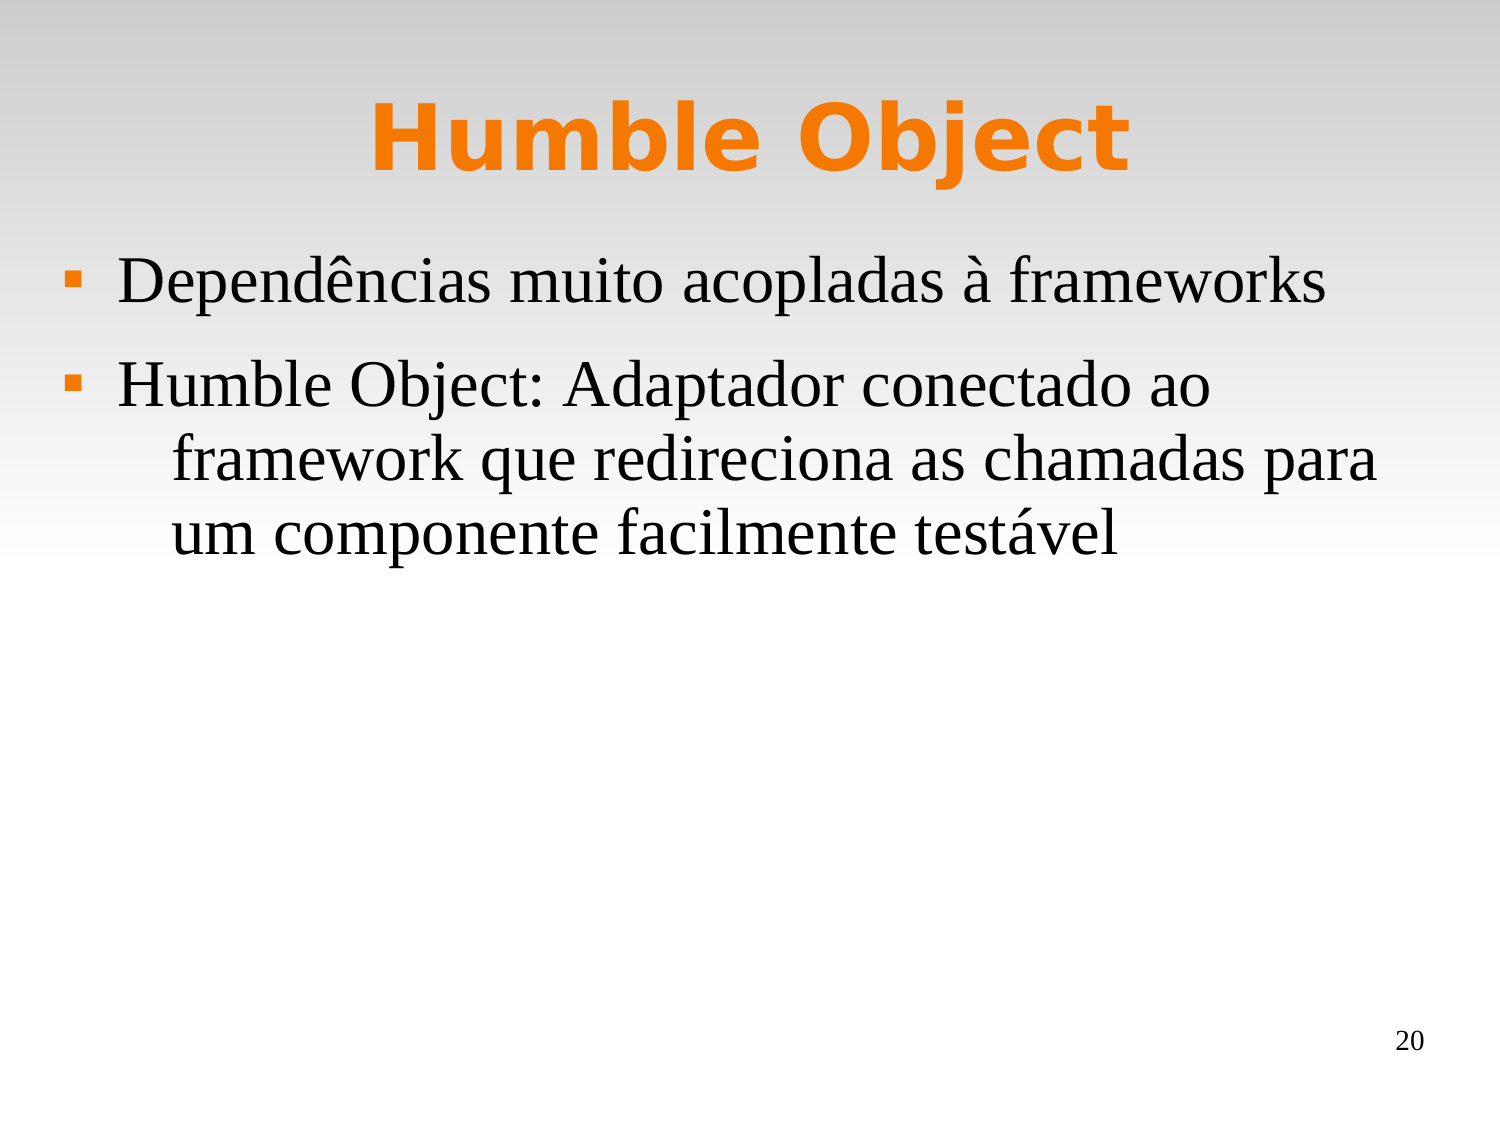

# Humble Object
Dependências muito acopladas à frameworks
Humble Object: Adaptador conectado ao framework que redireciona as chamadas para um componente facilmente testável
20